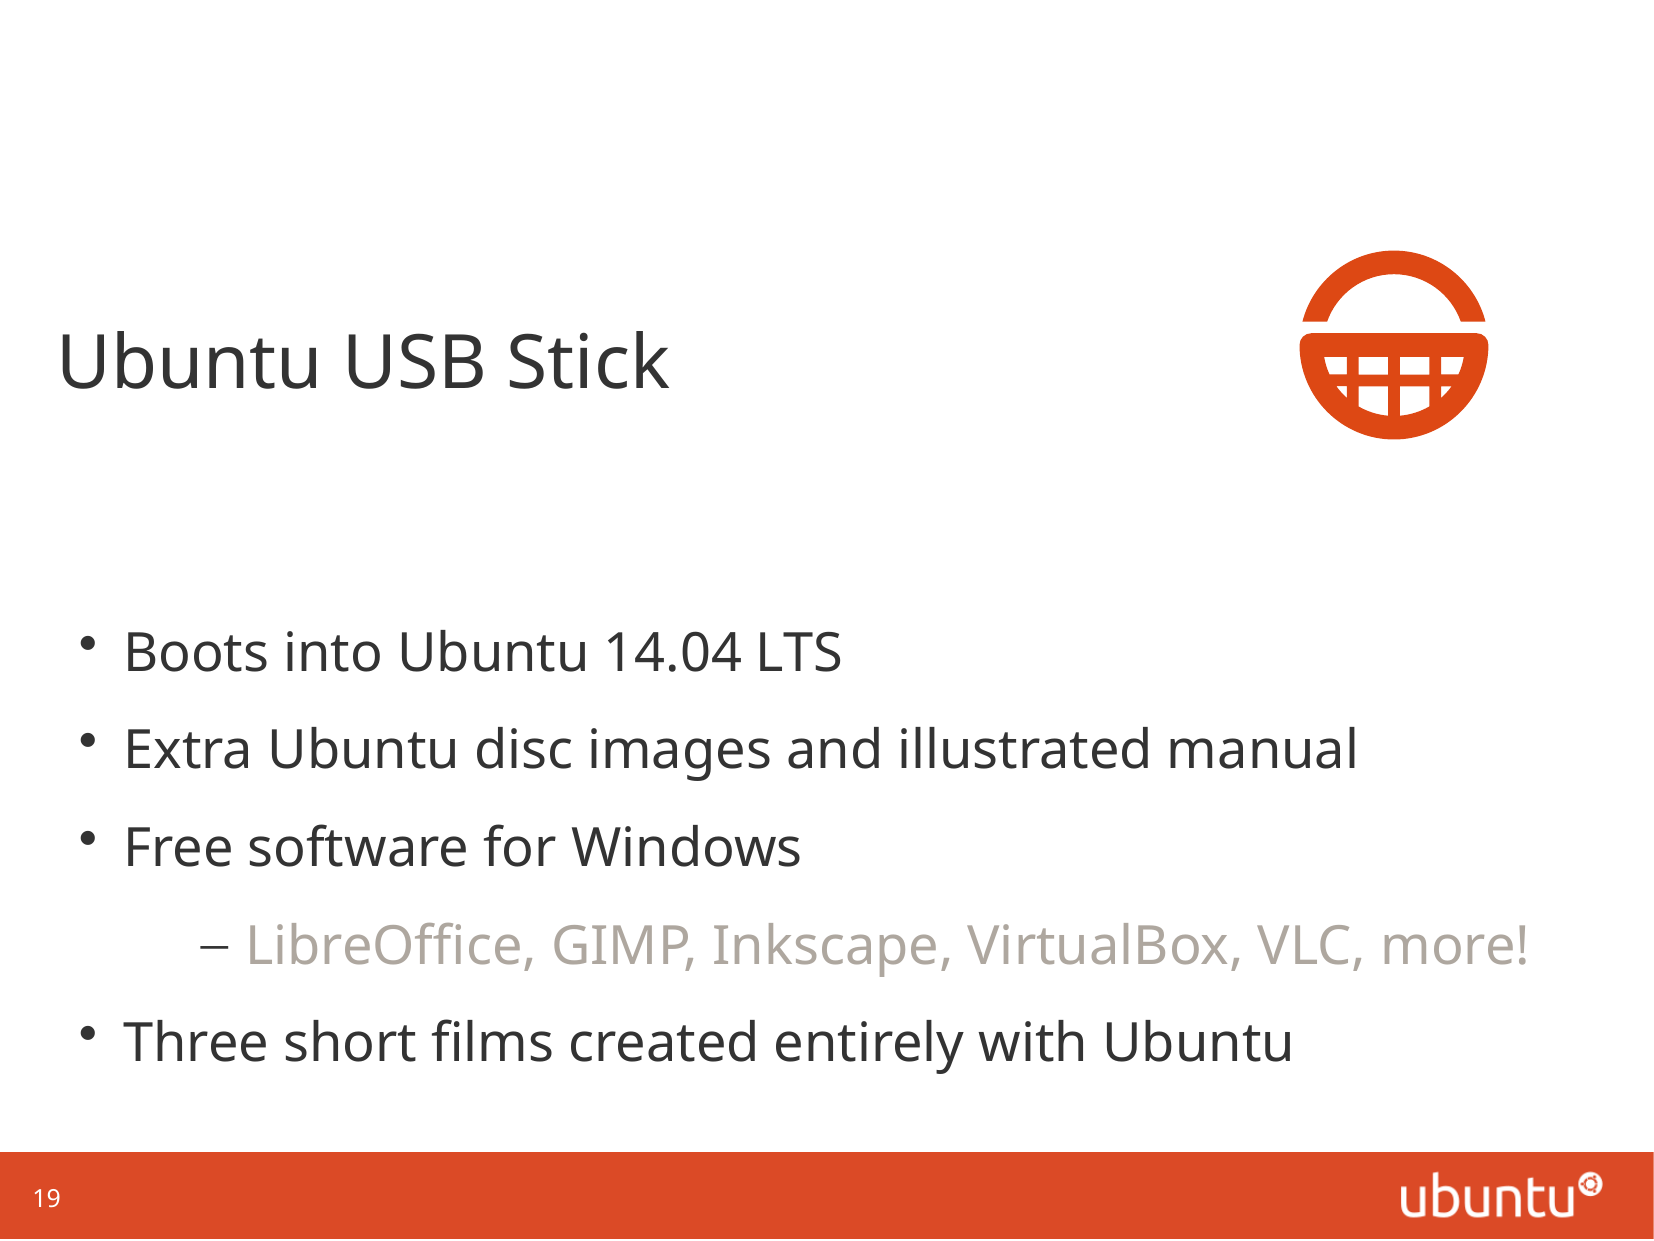

# Ubuntu USB Stick
Boots into Ubuntu 14.04 LTS
Extra Ubuntu disc images and illustrated manual
Free software for Windows
LibreOffice, GIMP, Inkscape, VirtualBox, VLC, more!
Three short films created entirely with Ubuntu